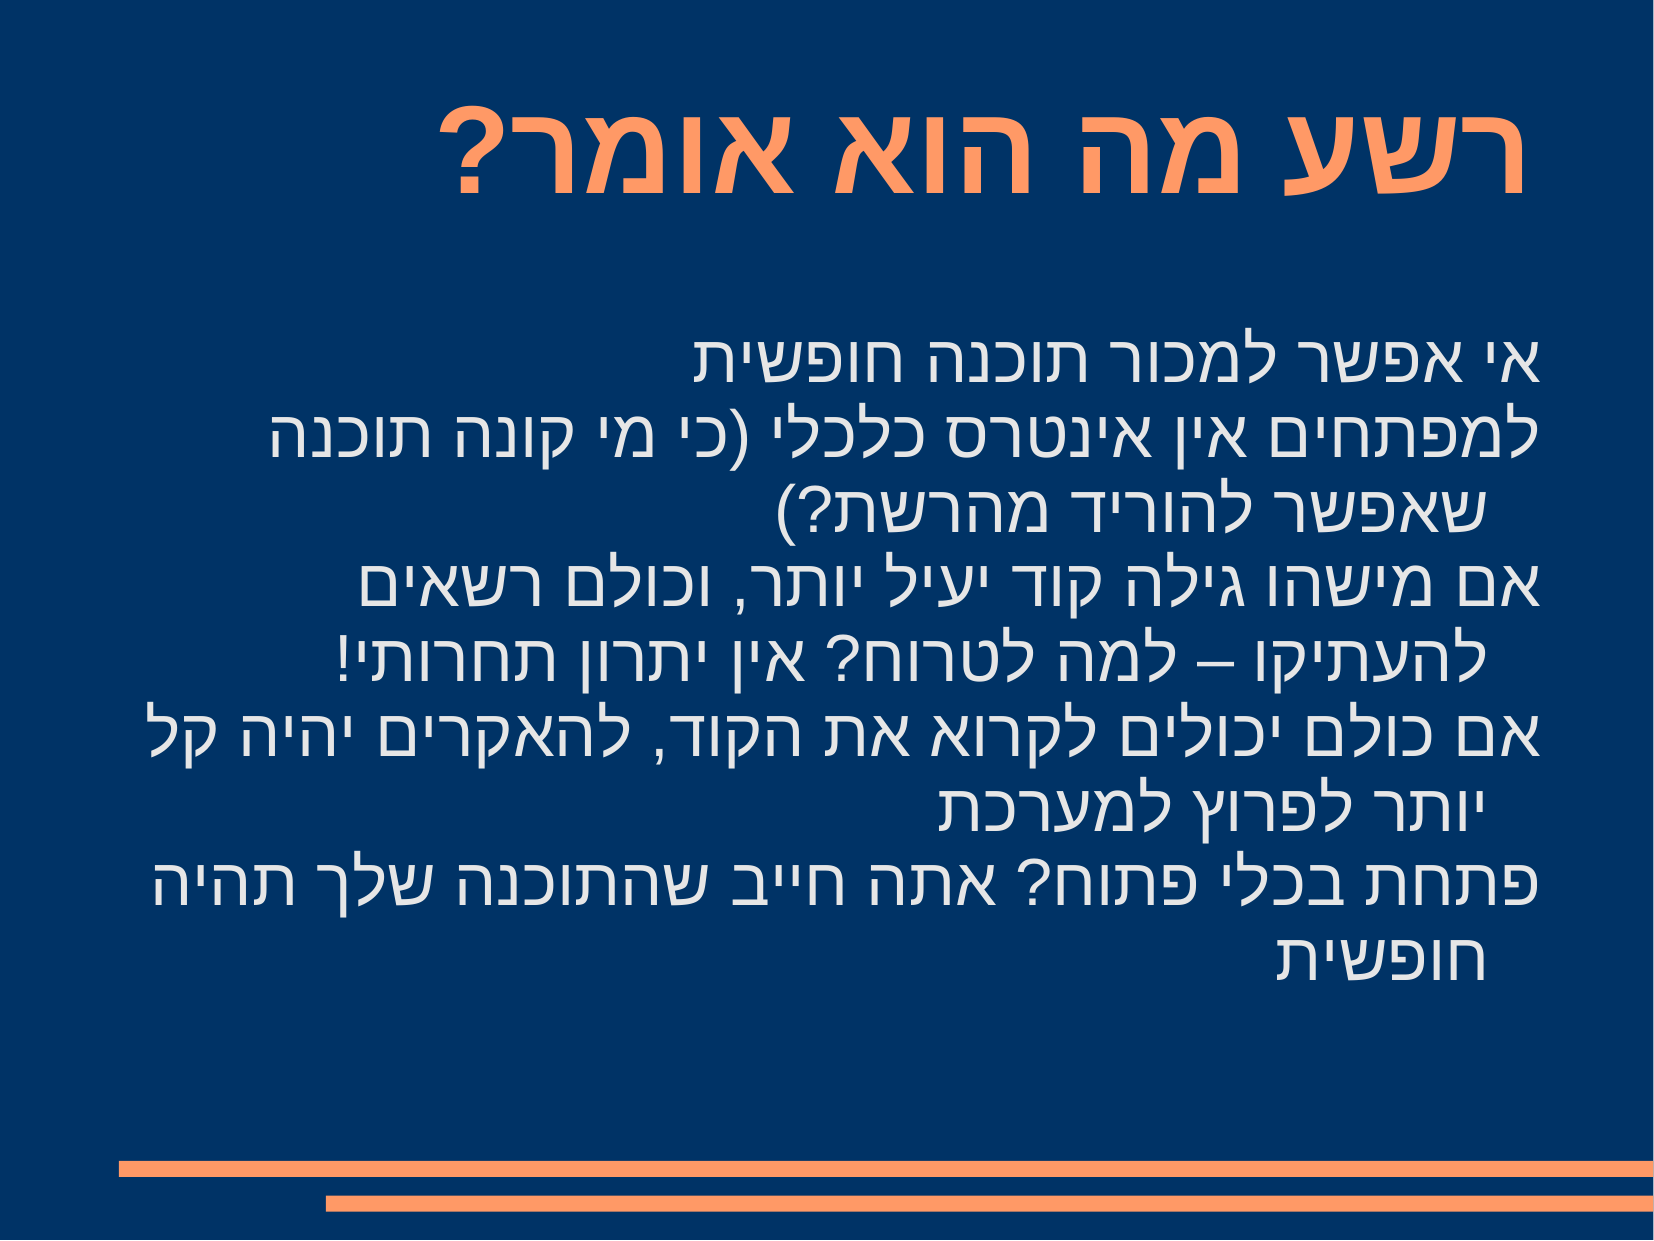

# רשע מה הוא אומר?
אי אפשר למכור תוכנה חופשית
למפתחים אין אינטרס כלכלי (כי מי קונה תוכנה שאפשר להוריד מהרשת?)
אם מישהו גילה קוד יעיל יותר, וכולם רשאים להעתיקו – למה לטרוח? אין יתרון תחרותי!
אם כולם יכולים לקרוא את הקוד, להאקרים יהיה קל יותר לפרוץ למערכת
פתחת בכלי פתוח? אתה חייב שהתוכנה שלך תהיה חופשית